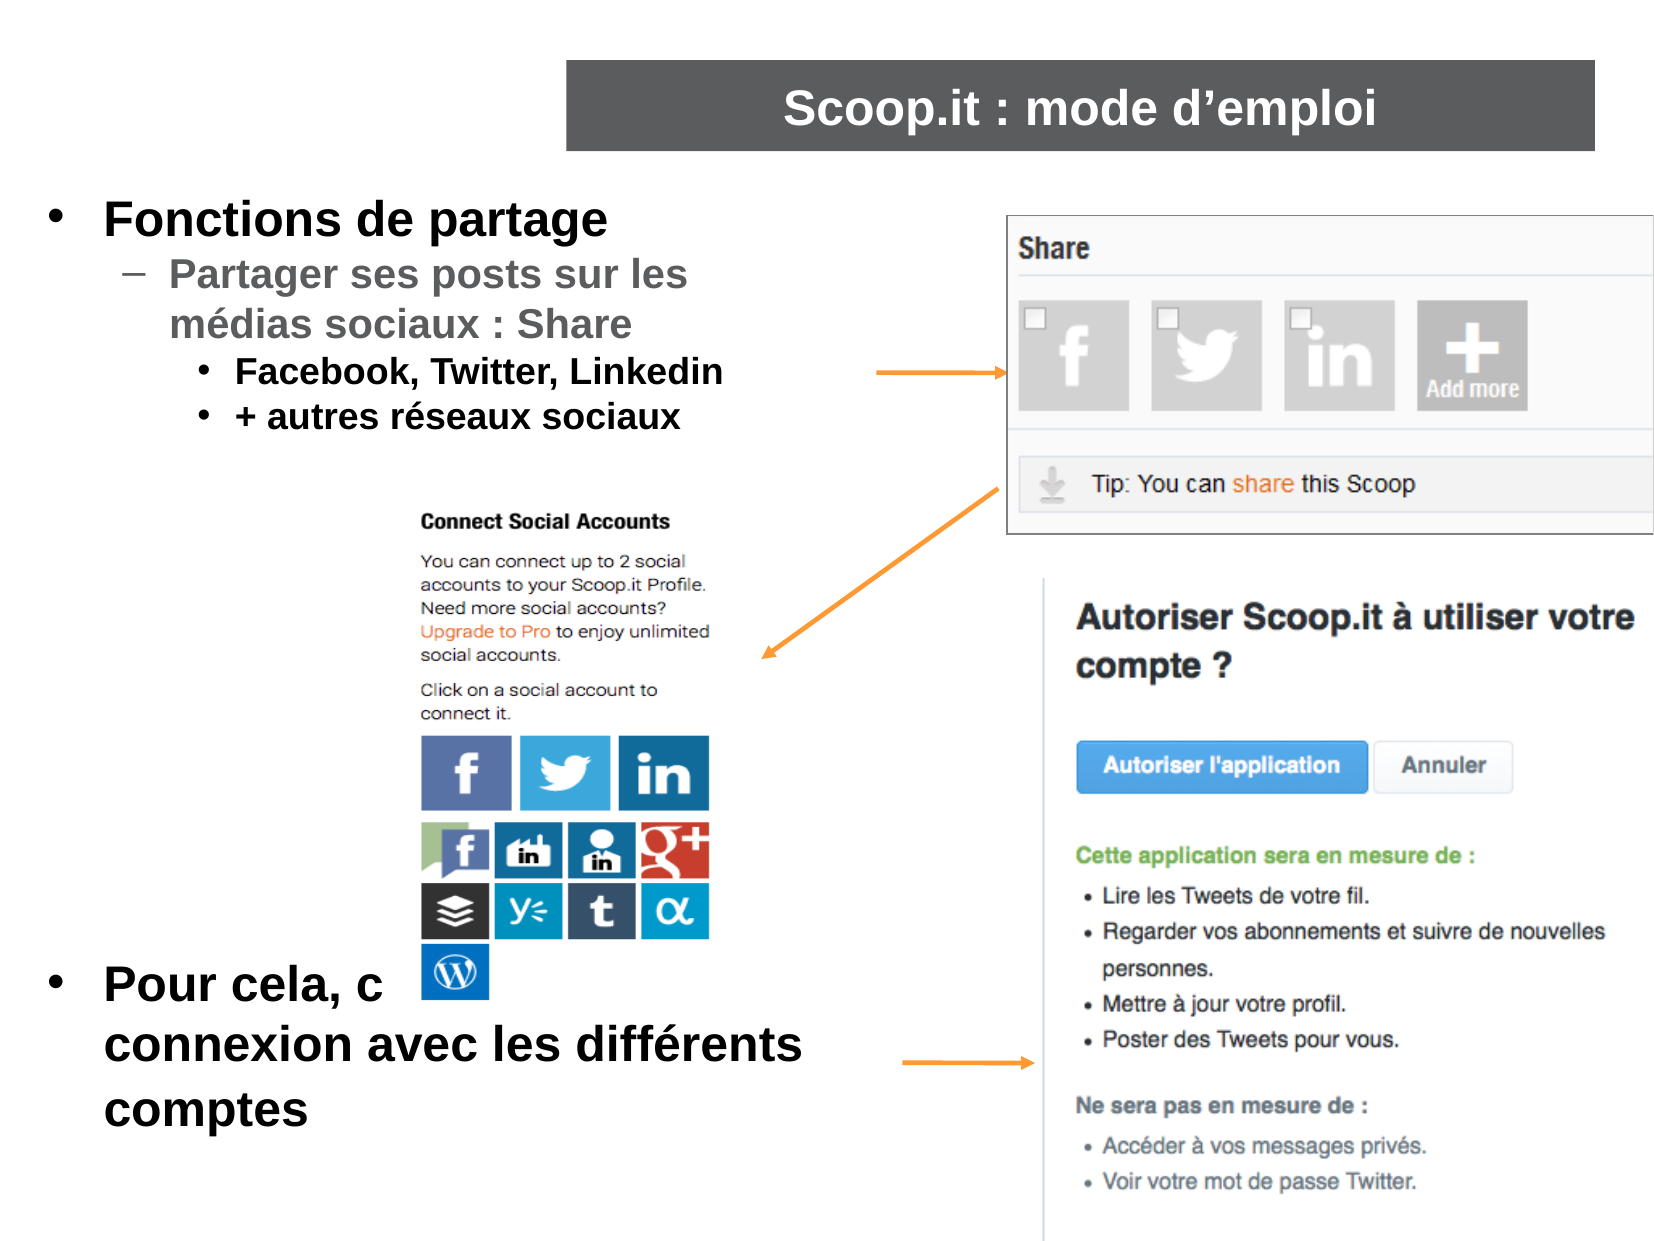

Scoop.it : mode d’emploi
Fonctions de partage
Partager ses posts sur les
	médias sociaux : Share
Facebook, Twitter, Linkedin
+ autres réseaux sociaux
Pour cela, configurer la
	connexion avec les différents
 	comptes